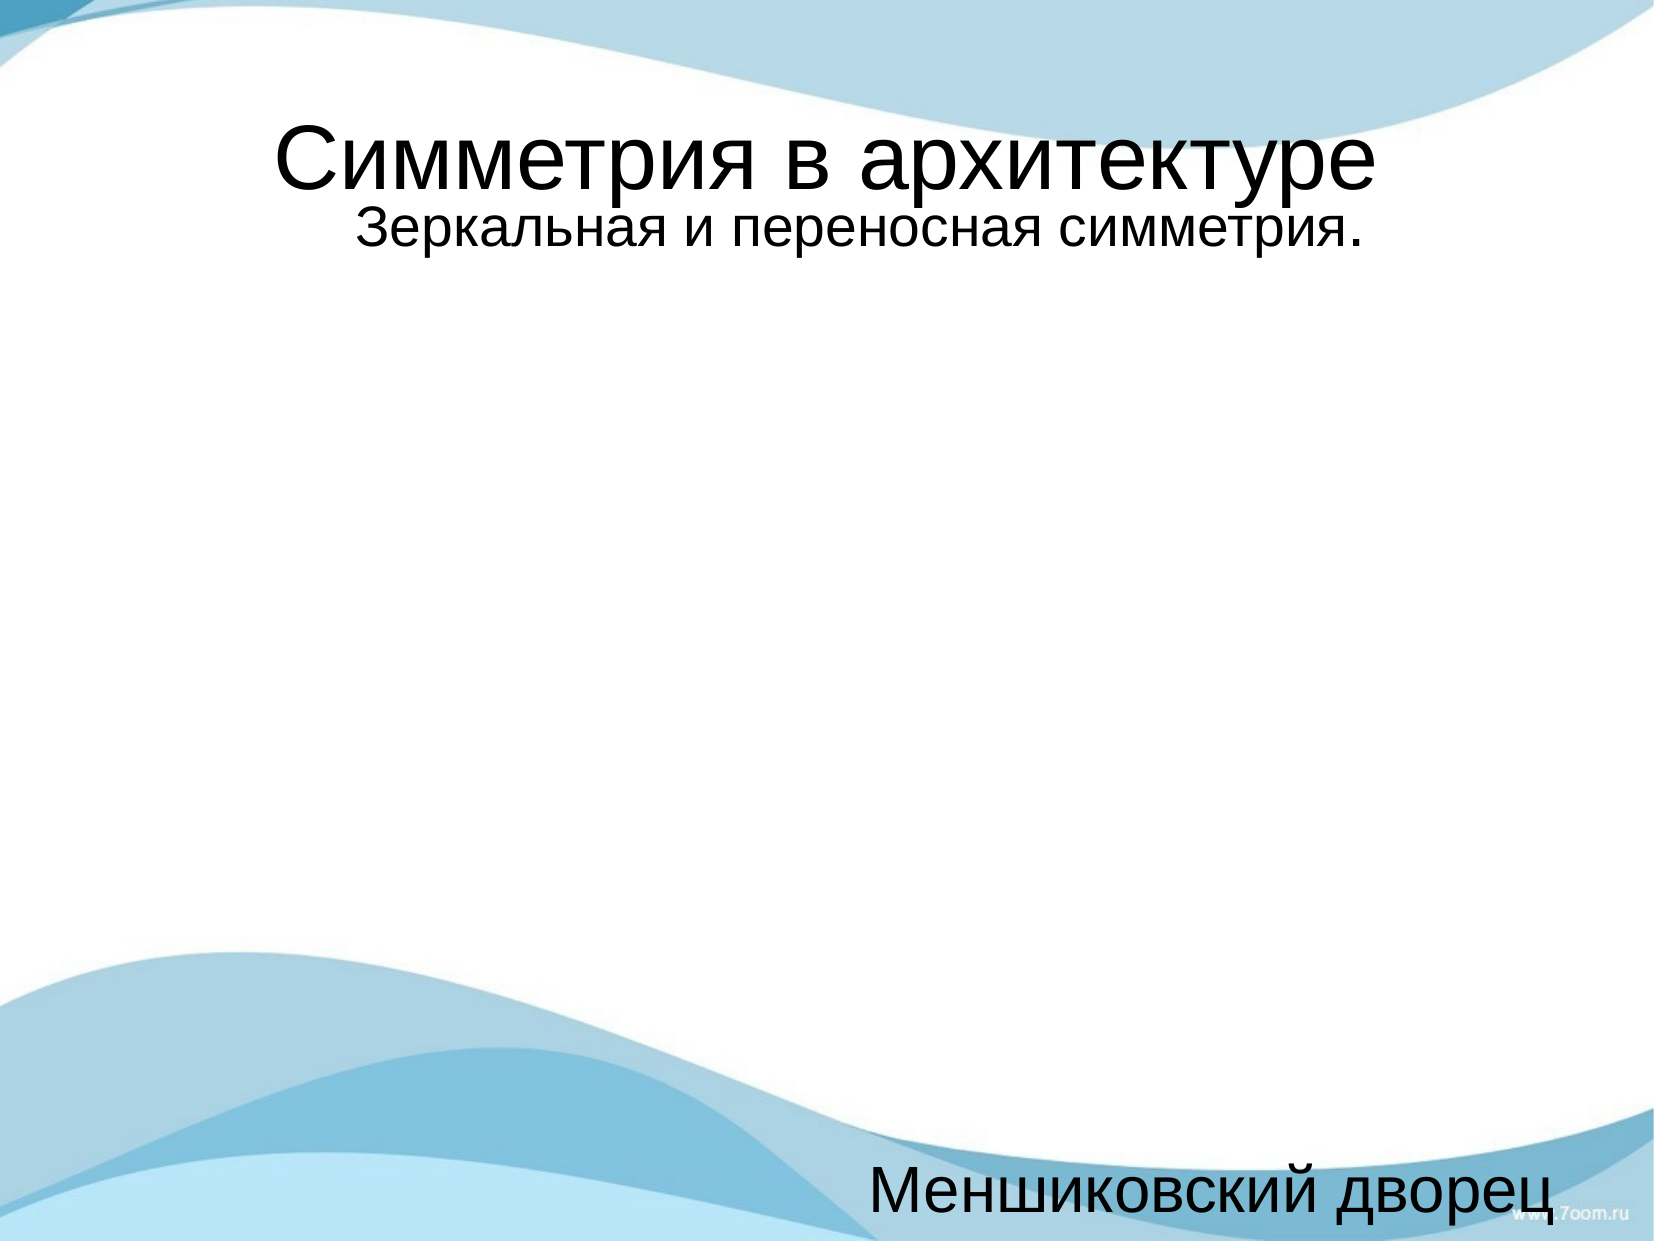

# Симметрия в архитектуре
 Зеркальная и переносная симметрия.
 Меншиковский дворец